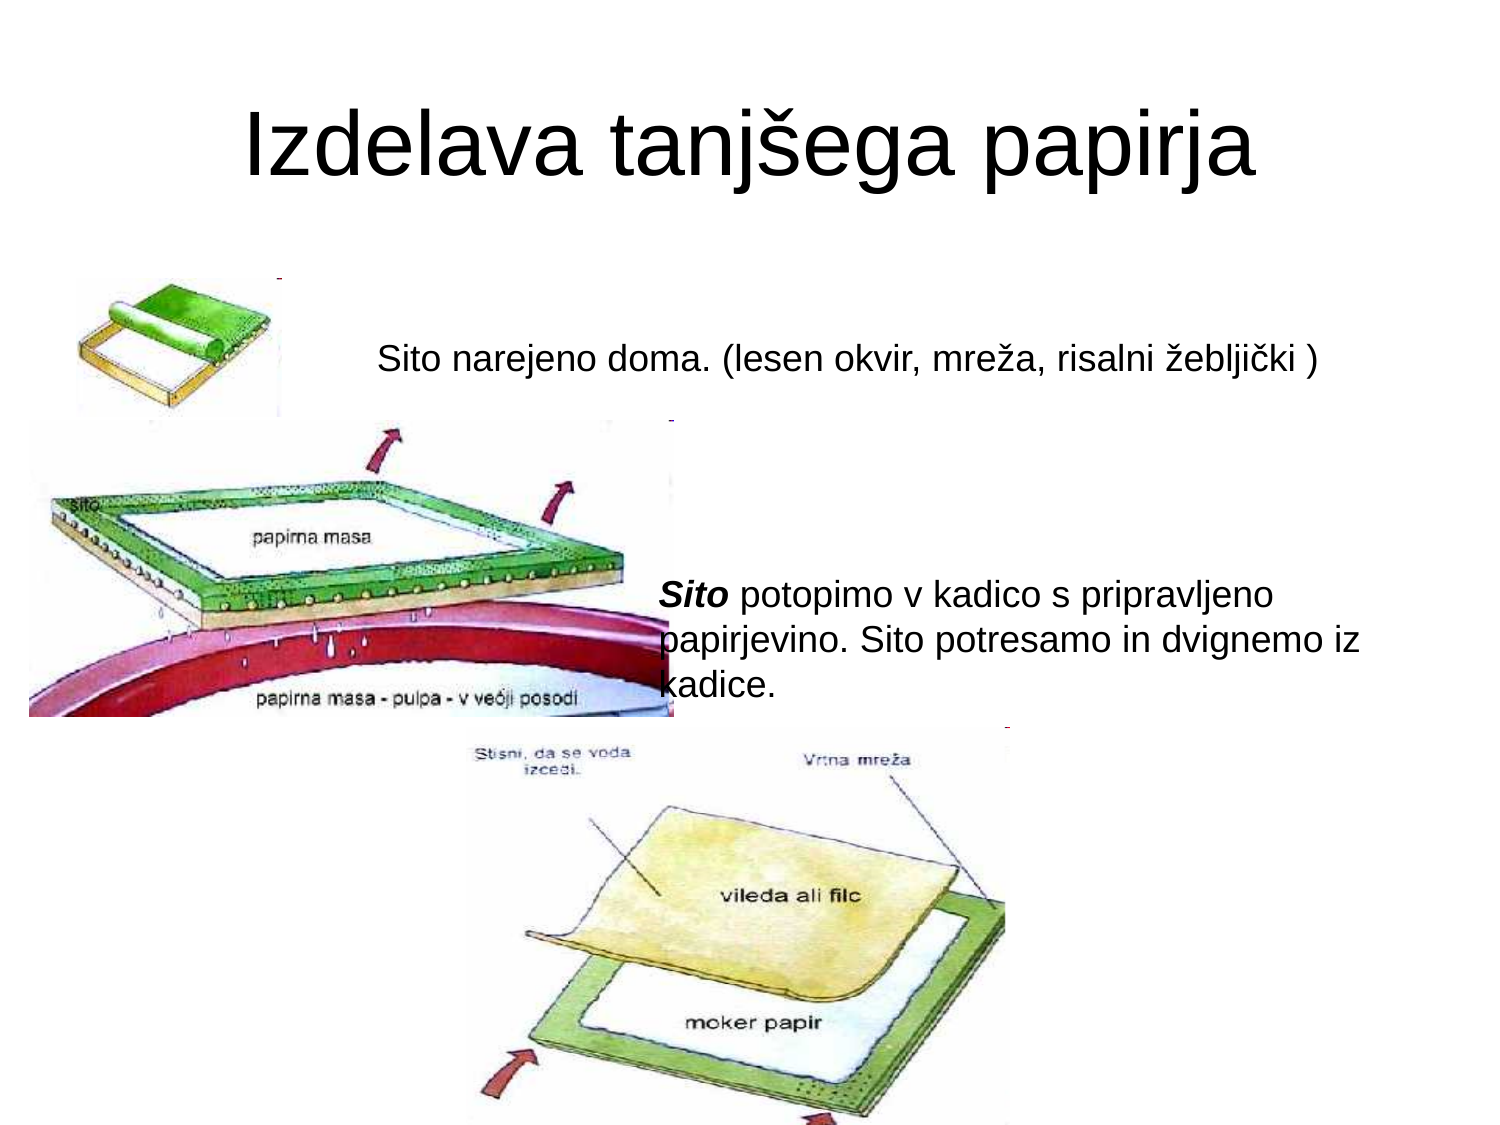

# Izdelava tanjšega papirja
Sito narejeno doma. (lesen okvir, mreža, risalni žebljički )
Sito potopimo v kadico s pripravljeno papirjevino. Sito potresamo in dvignemo iz kadice.